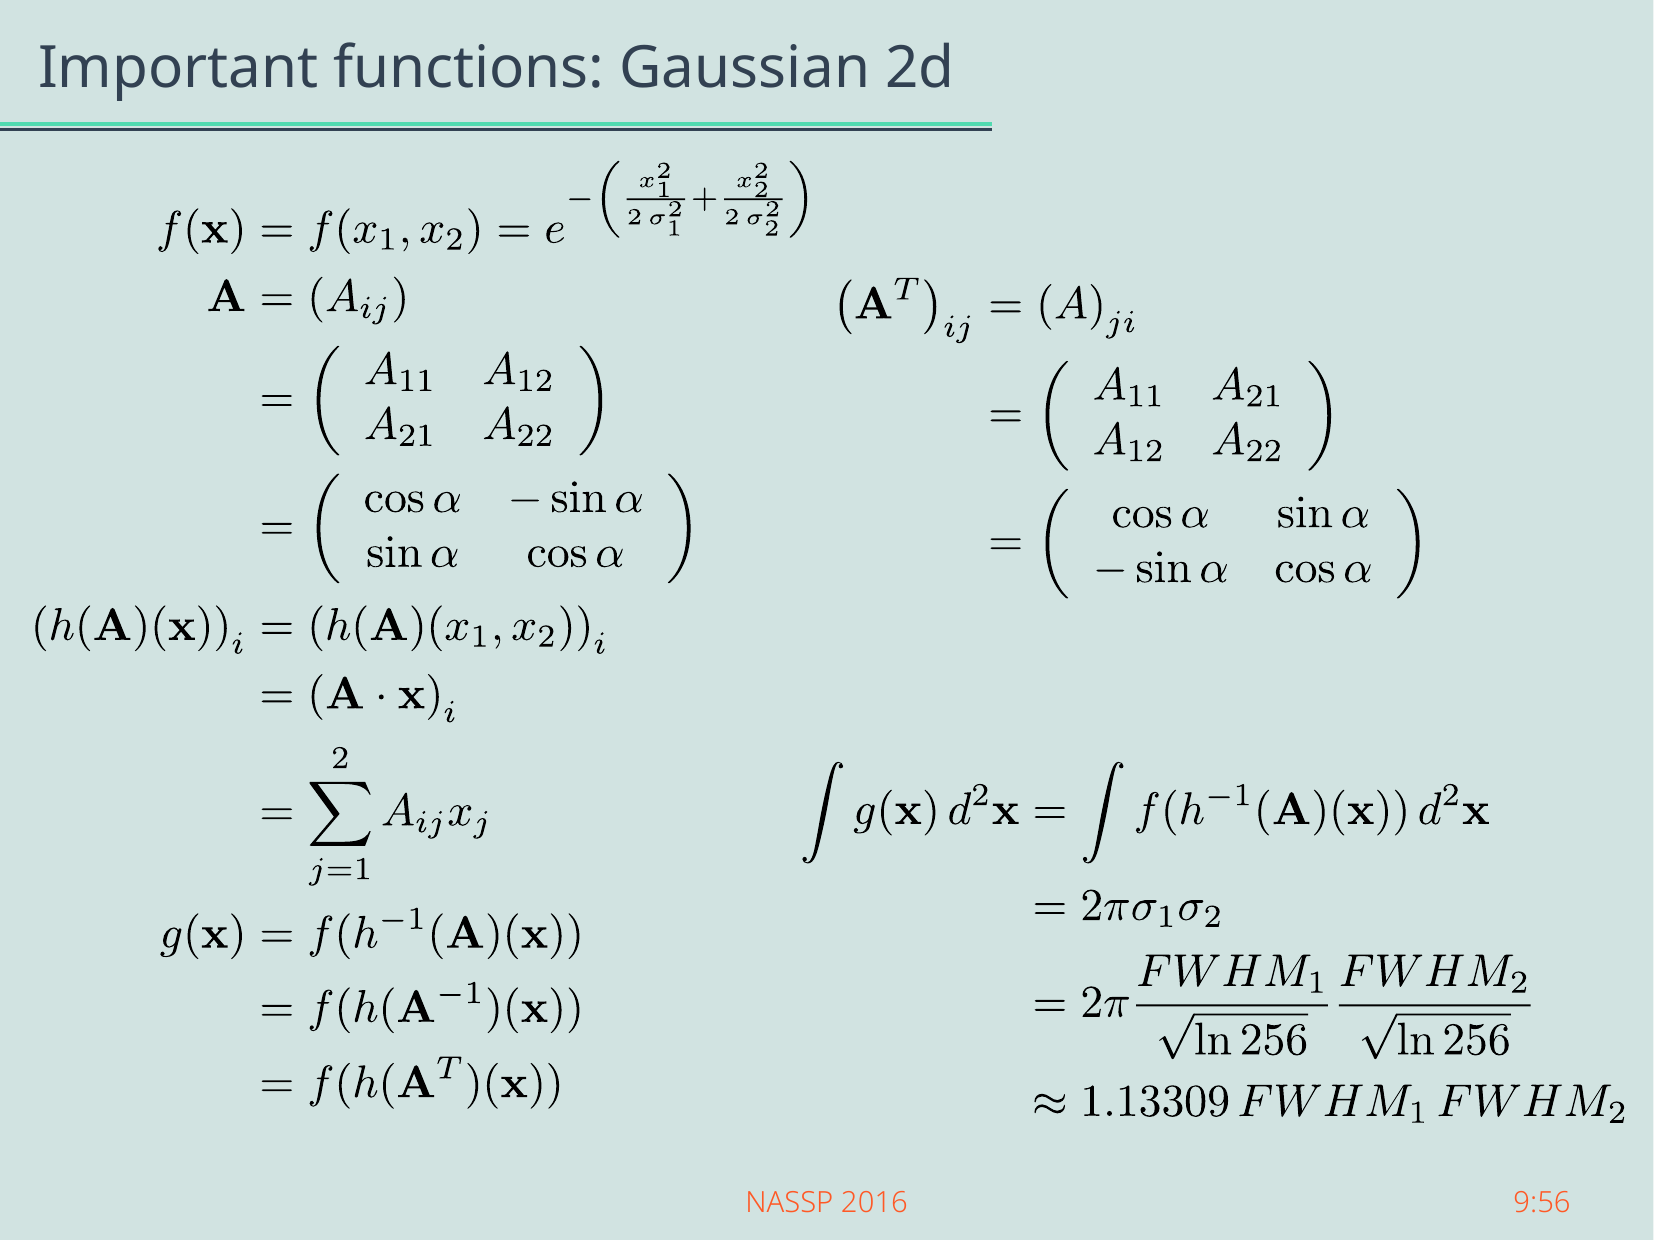

Important functions: Gaussian 2d
NASSP 2016
9